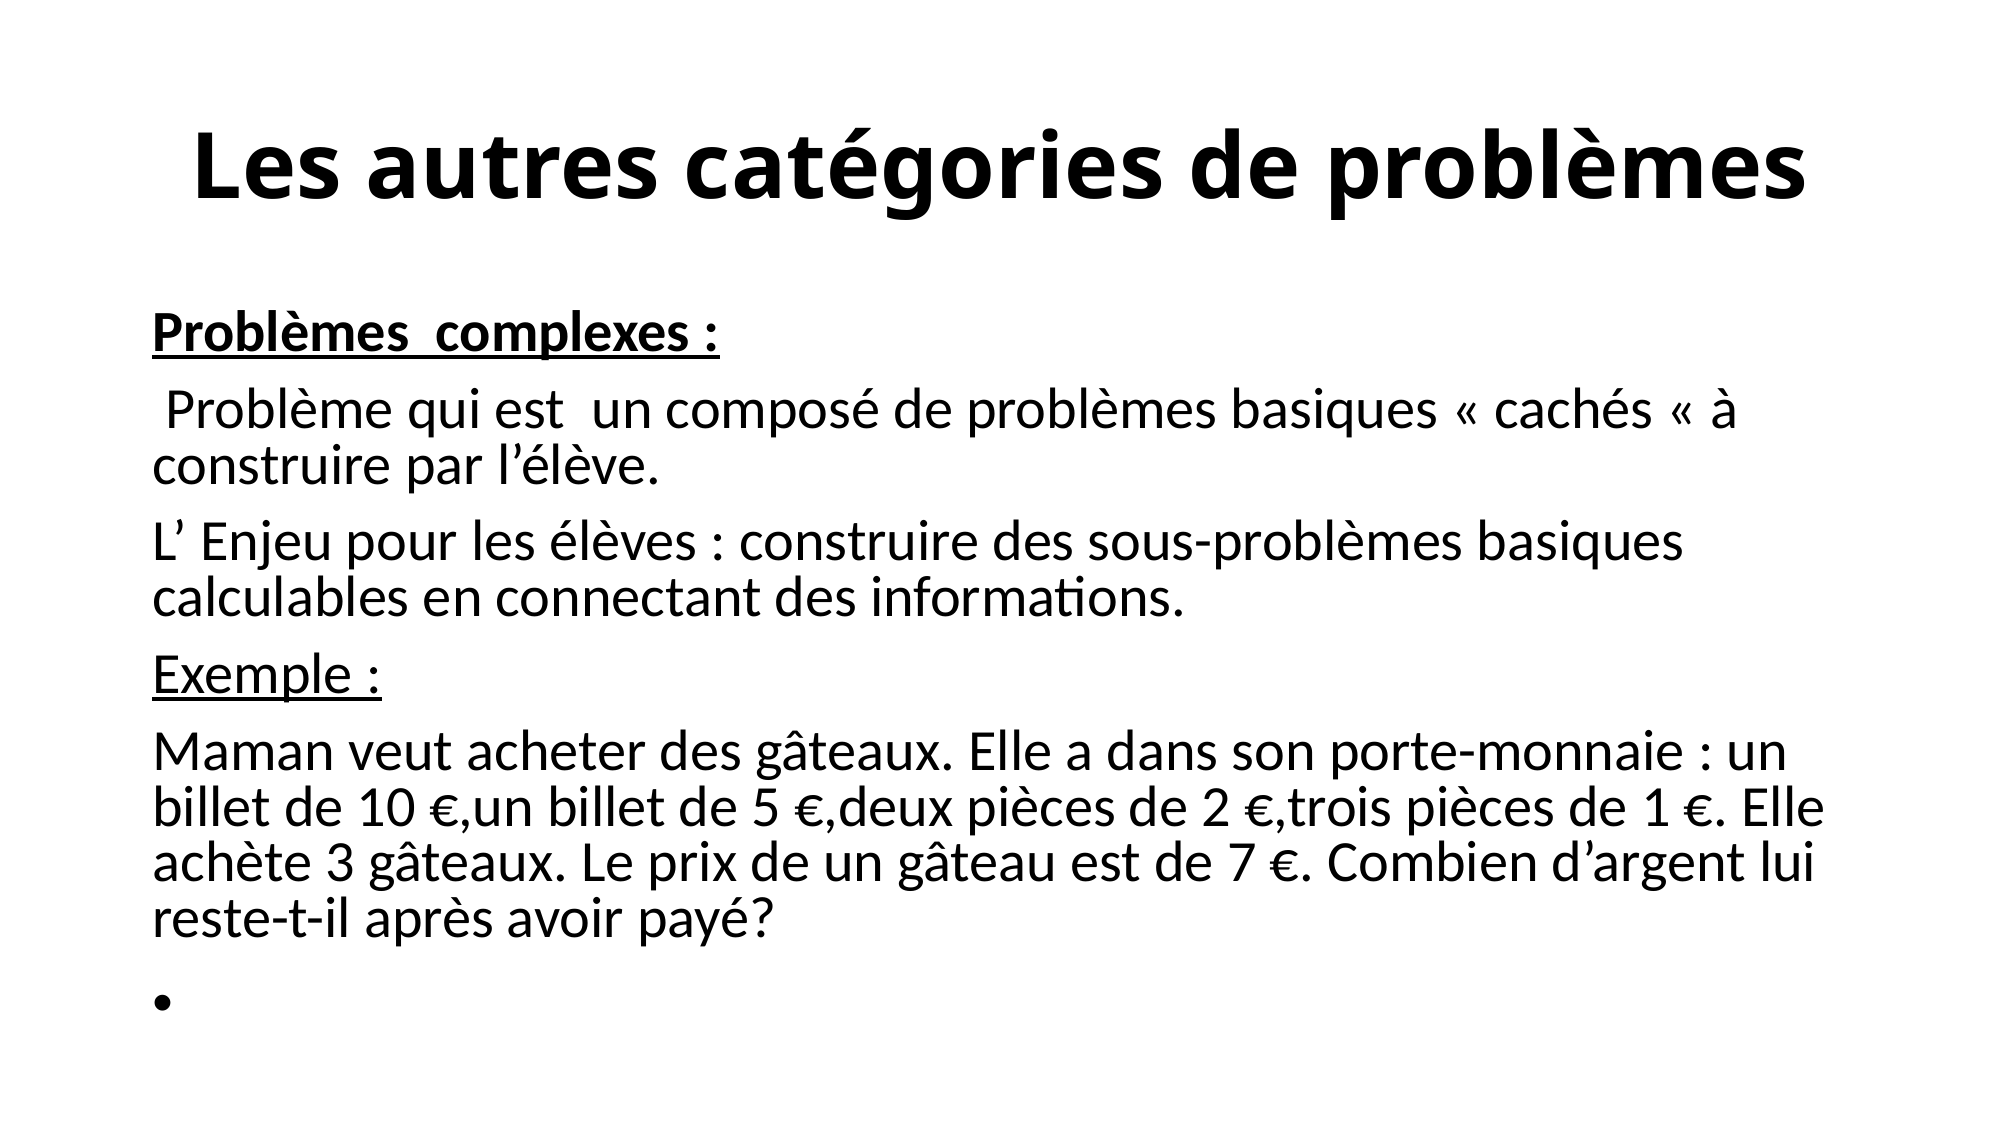

# Les autres catégories de problèmes
Problèmes complexes :
 Problème qui est un composé de problèmes basiques « cachés « à construire par l’élève.
L’ Enjeu pour les élèves : construire des sous-problèmes basiques calculables en connectant des informations.
Exemple :
Maman veut acheter des gâteaux. Elle a dans son porte-monnaie : un billet de 10 €,un billet de 5 €,deux pièces de 2 €,trois pièces de 1 €. Elle achète 3 gâteaux. Le prix de un gâteau est de 7 €. Combien d’argent lui reste-t-il après avoir payé?